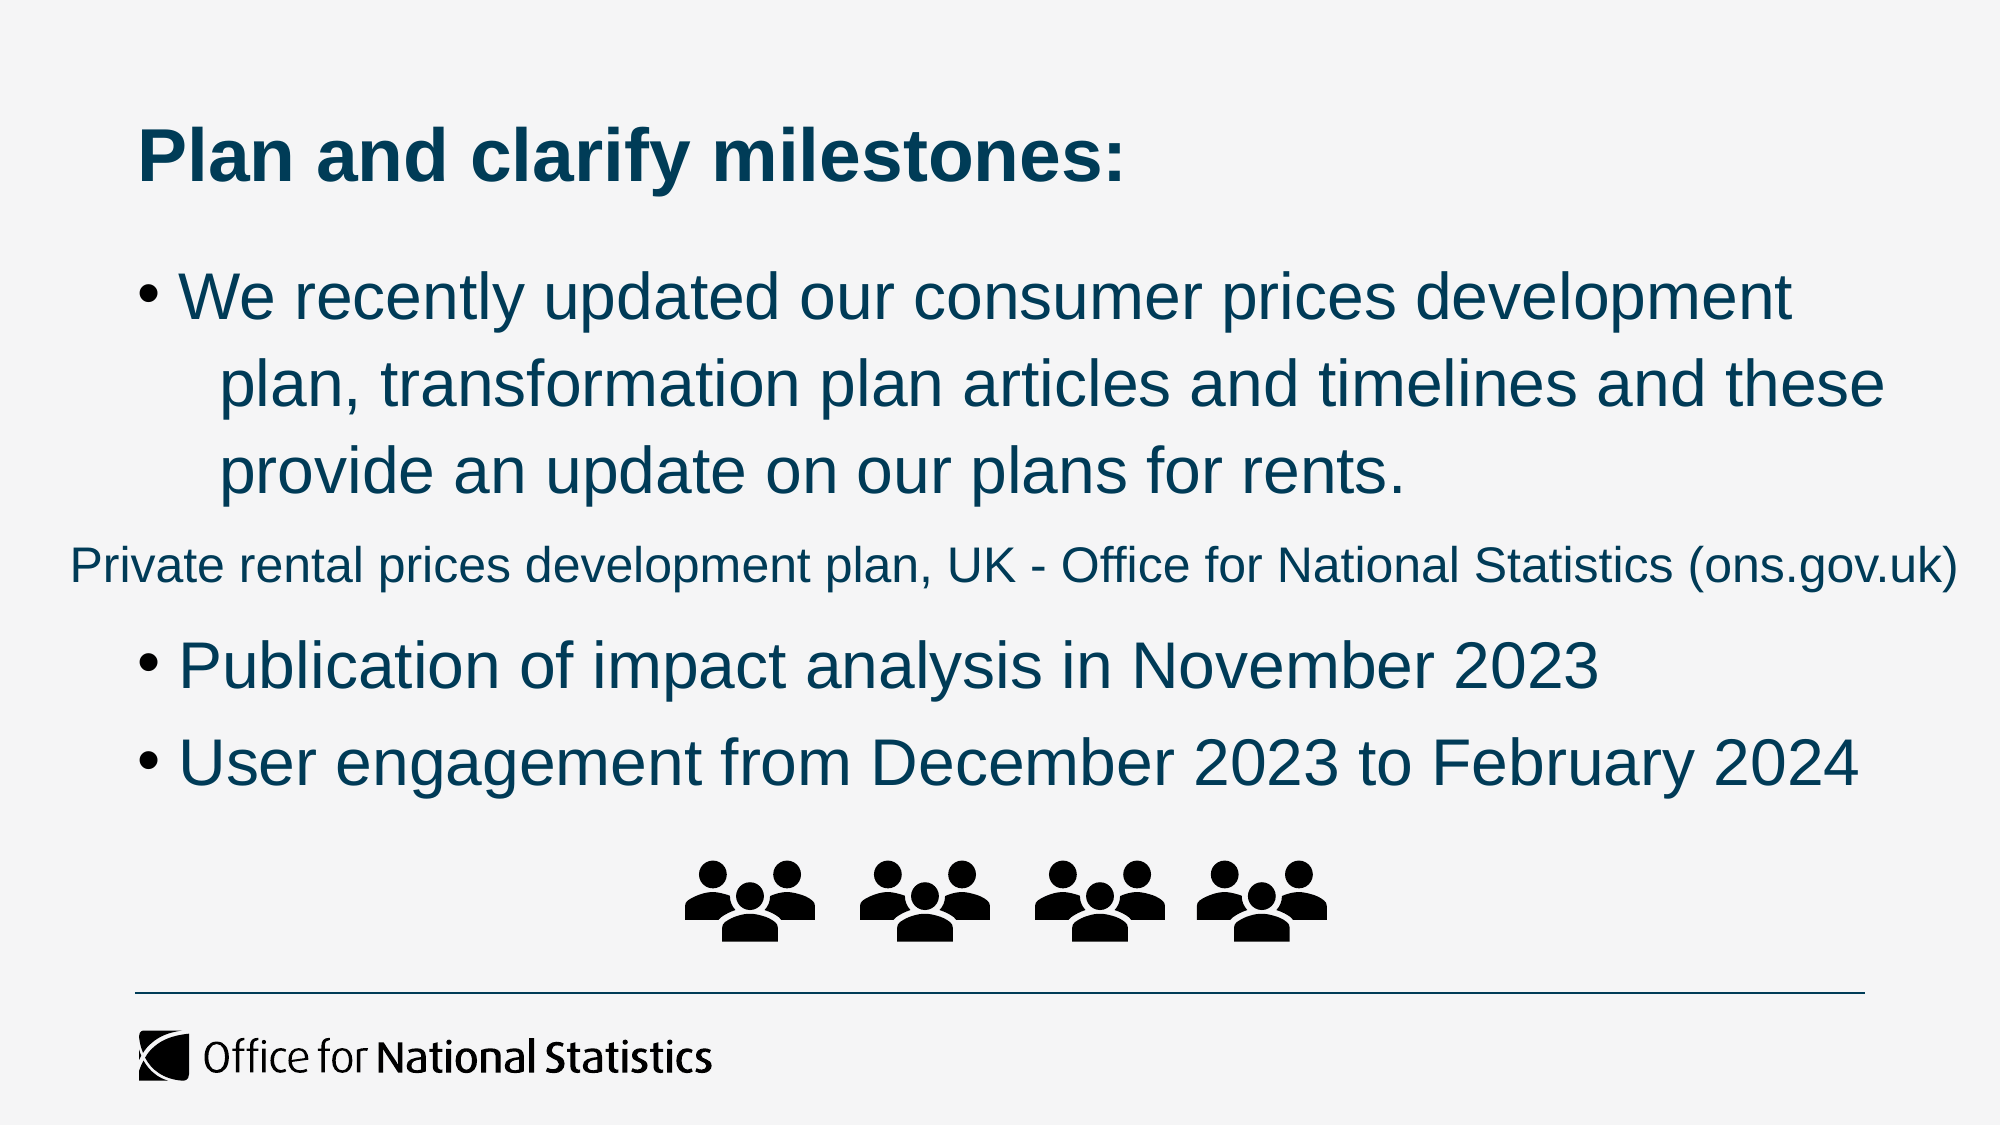

# Plan and clarify milestones:
We recently updated our consumer prices development plan, transformation plan articles and timelines and these provide an update on our plans for rents.
Publication of impact analysis in November 2023
User engagement from December 2023 to February 2024
Private rental prices development plan, UK - Office for National Statistics (ons.gov.uk)